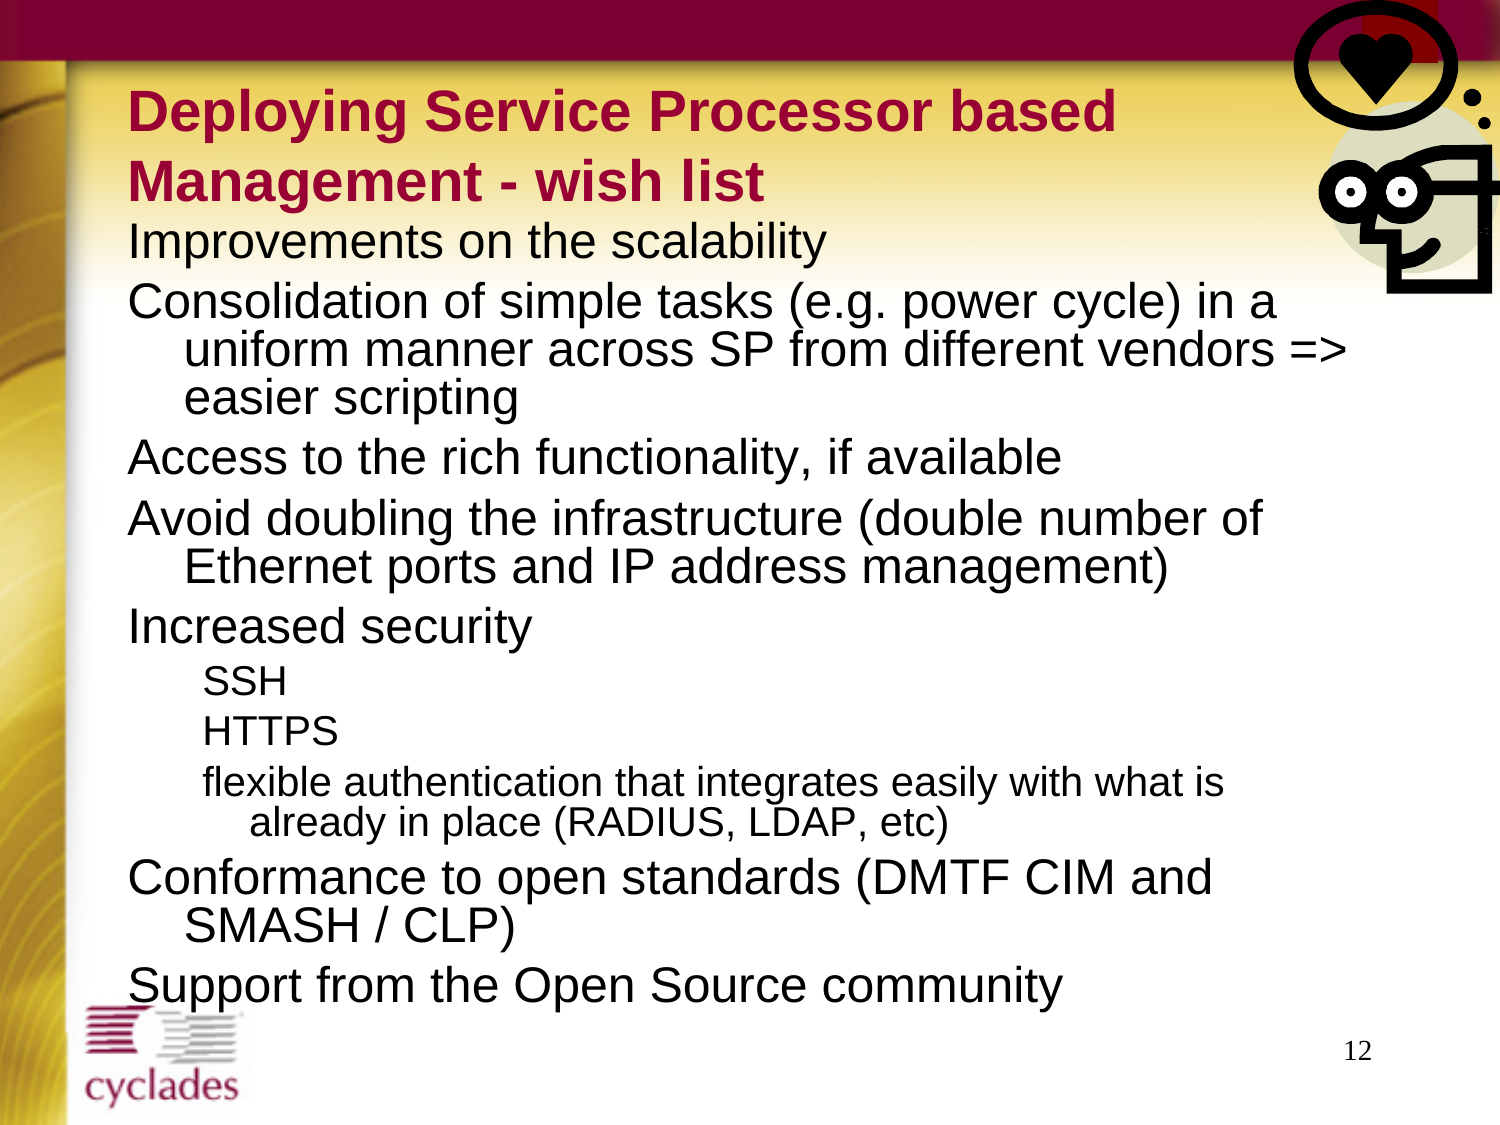

# Deploying Service Processor based Management - wish list
Improvements on the scalability
Consolidation of simple tasks (e.g. power cycle) in a uniform manner across SP from different vendors => easier scripting
Access to the rich functionality, if available
Avoid doubling the infrastructure (double number of Ethernet ports and IP address management)
Increased security
SSH
HTTPS
flexible authentication that integrates easily with what is already in place (RADIUS, LDAP, etc)
Conformance to open standards (DMTF CIM and SMASH / CLP)
Support from the Open Source community